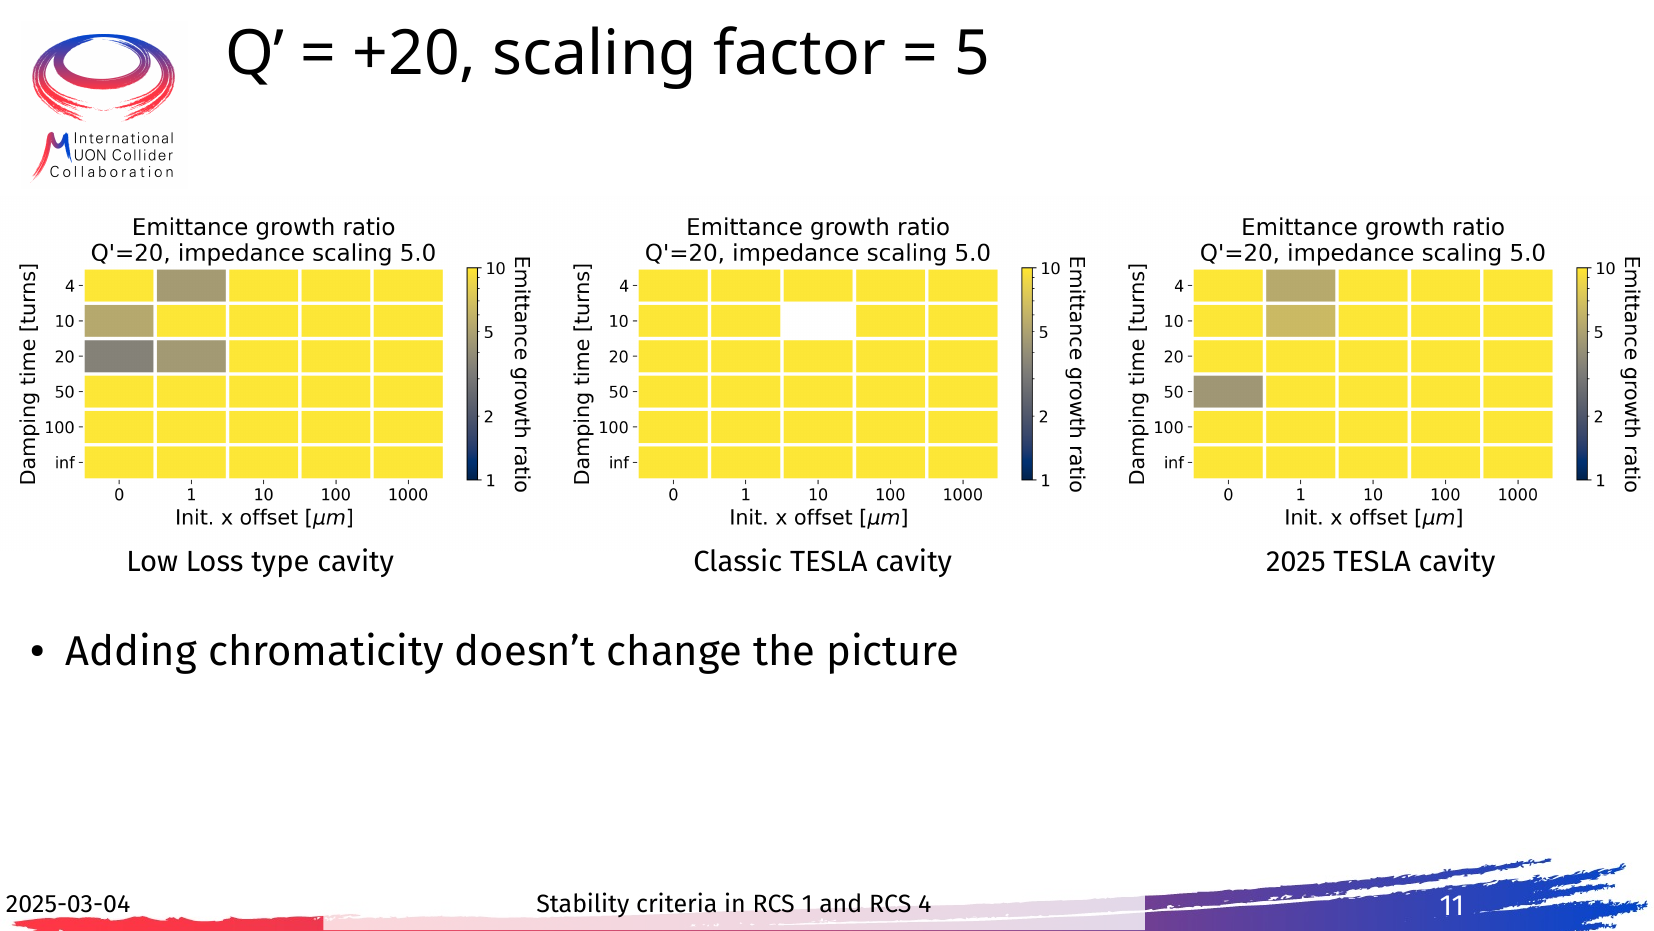

# Q’ = +20, scaling factor = 5
Low Loss type cavity
Classic TESLA cavity
2025 TESLA cavity
Adding chromaticity doesn’t change the picture
2025-03-04
Stability criteria in RCS 1 and RCS 4
11